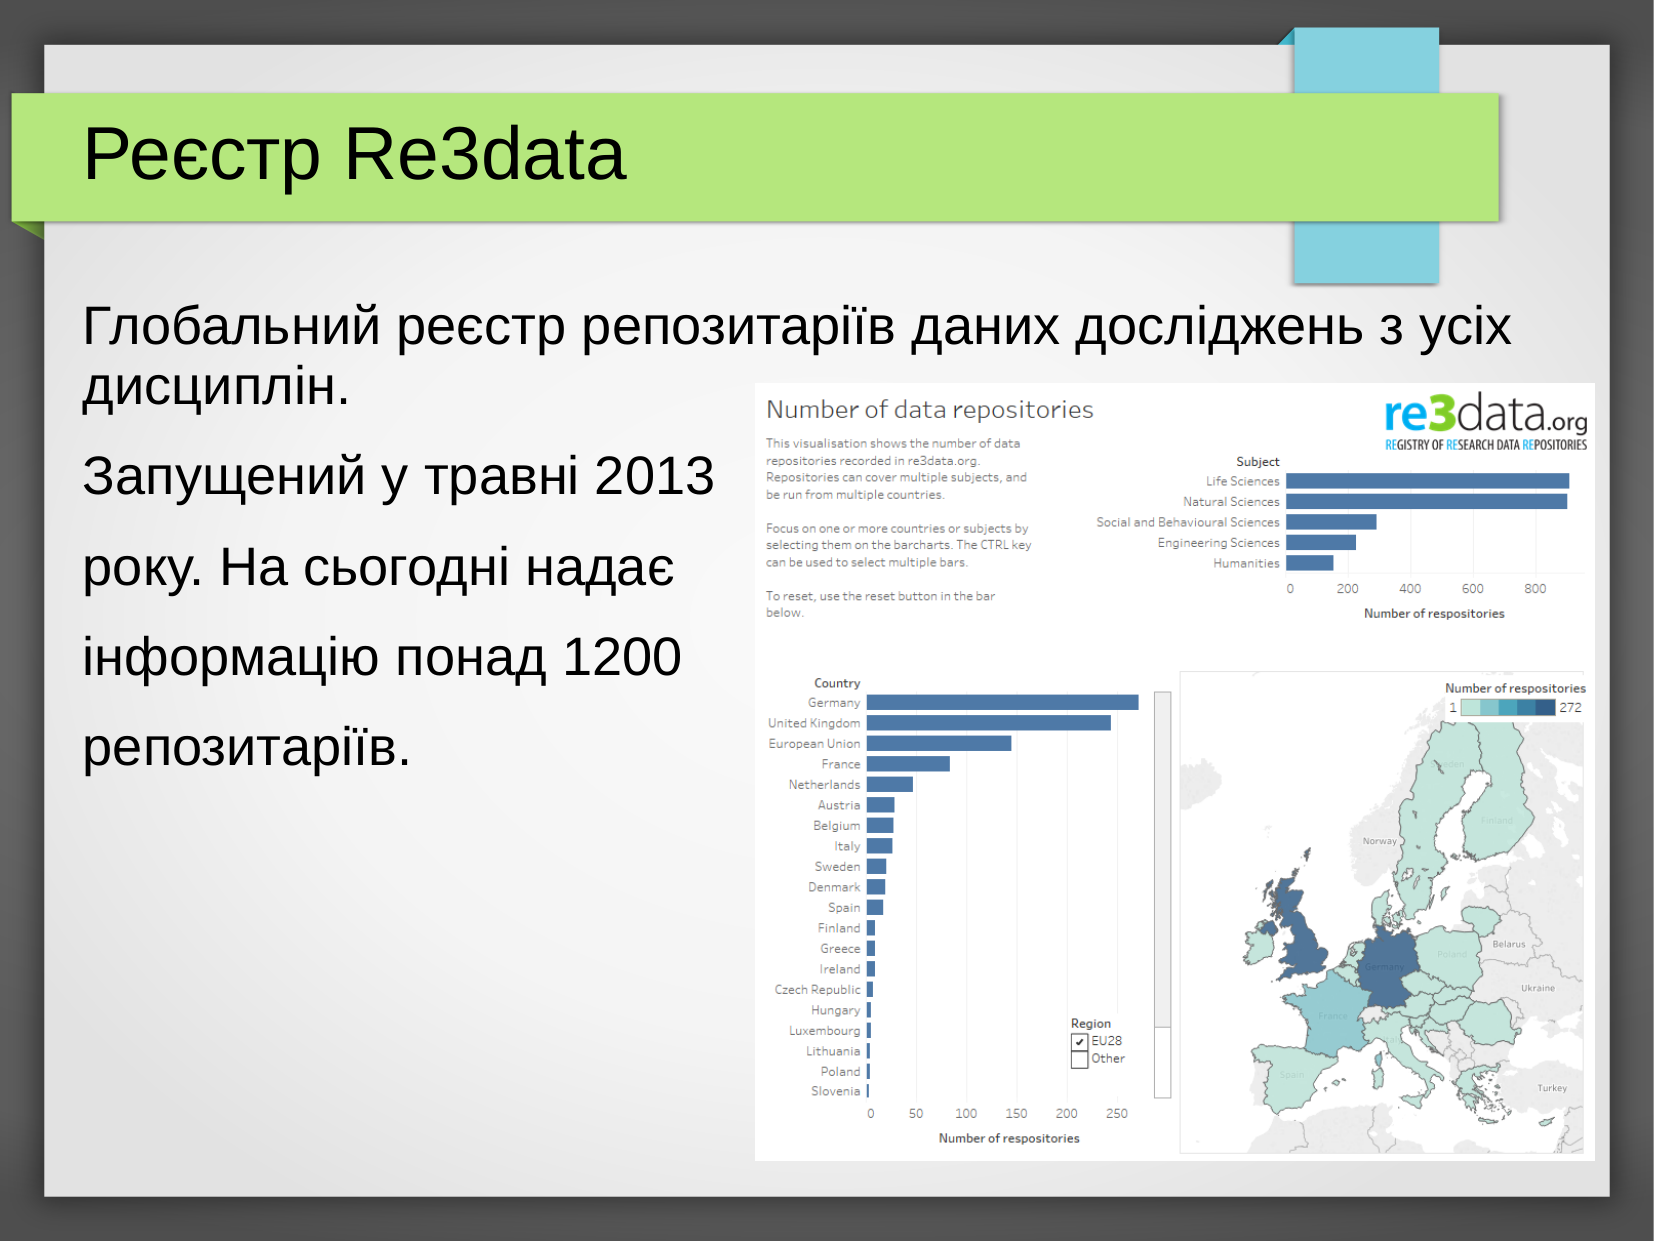

# Реєстр Re3data
Глобальний реєстр репозитаріїв даних досліджень з усіх дисциплін.
Запущений у травні 2013
року. На сьогодні надає
інформацію понад 1200
репозитаріїв.